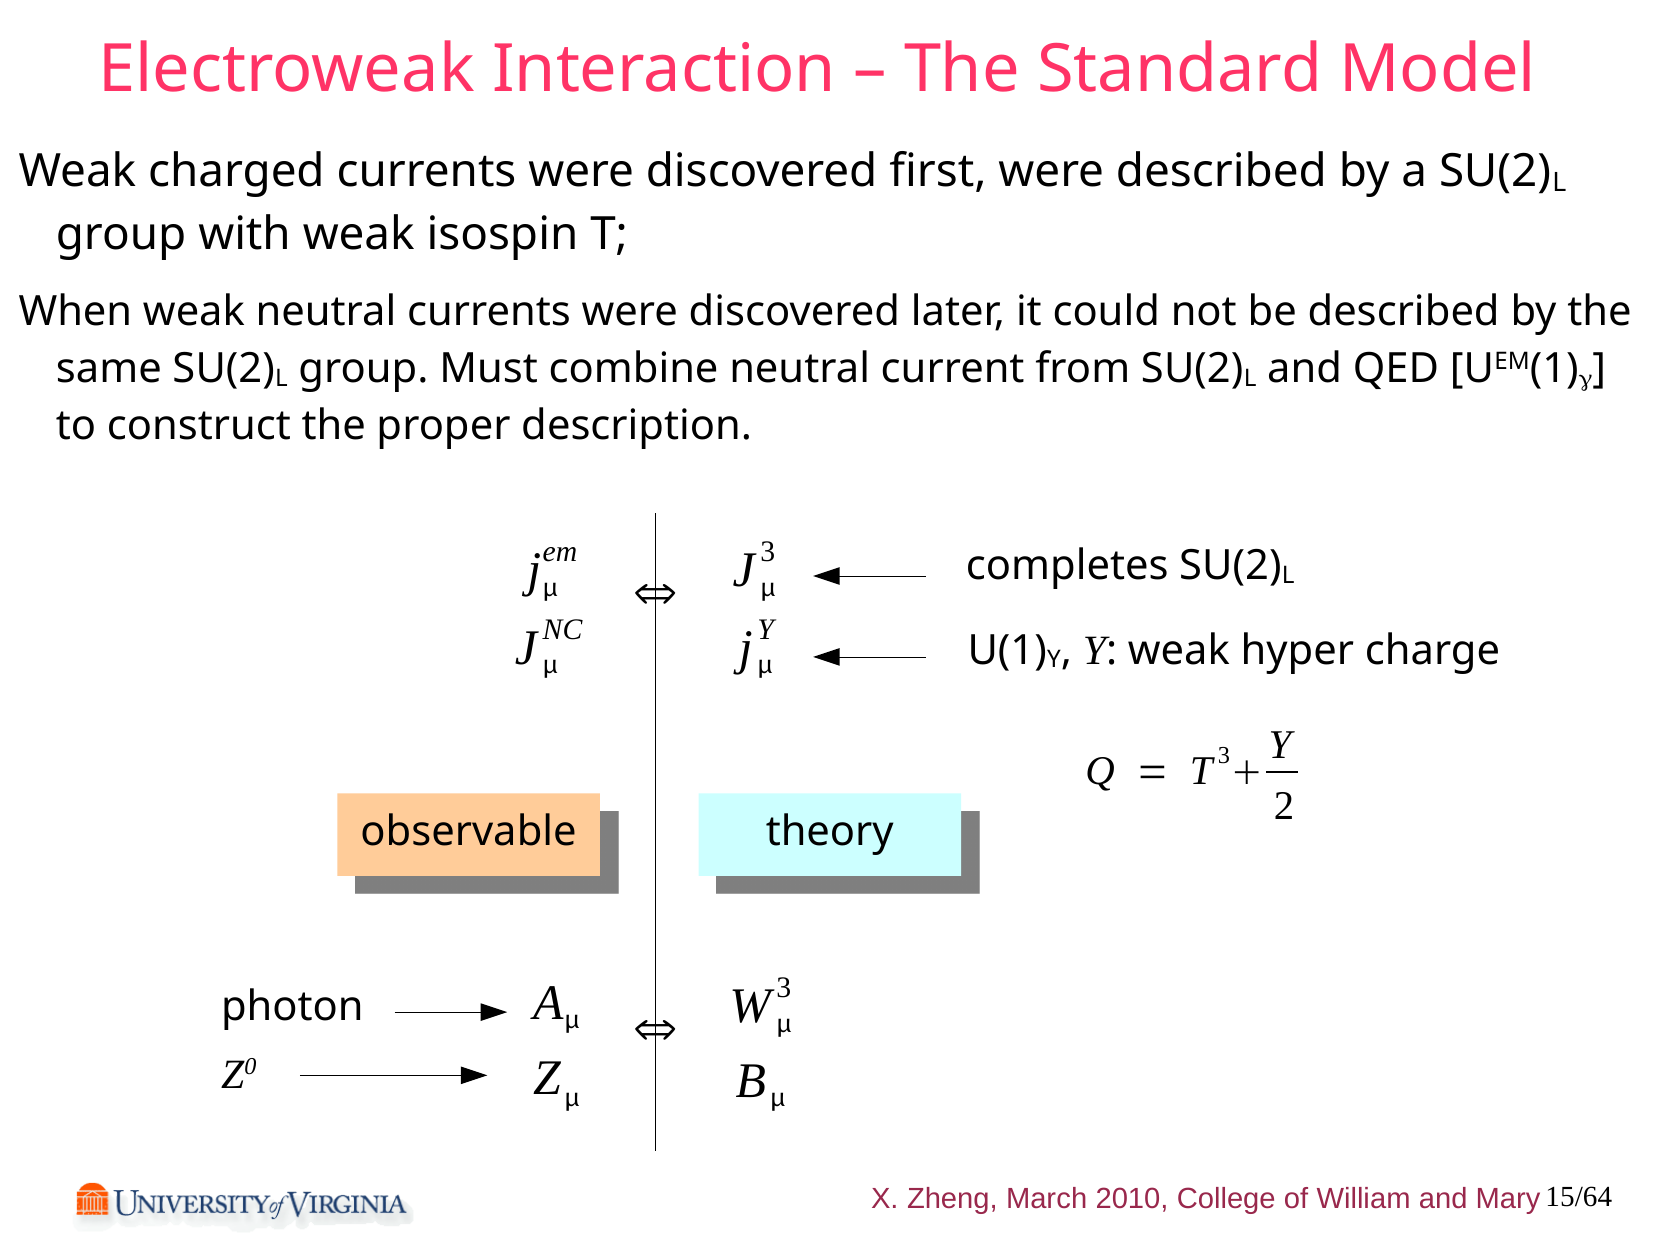

# Electroweak Interaction – The Standard Model
Weak charged currents were discovered first, were described by a SU(2)L group with weak isospin T;
When weak neutral currents were discovered later, it could not be described by the same SU(2)L group. Must combine neutral current from SU(2)L and QED [UEM(1)g] to construct the proper description.
completes SU(2)L
U(1)Y, Y: weak hyper charge
observable
theory
photon
Z0